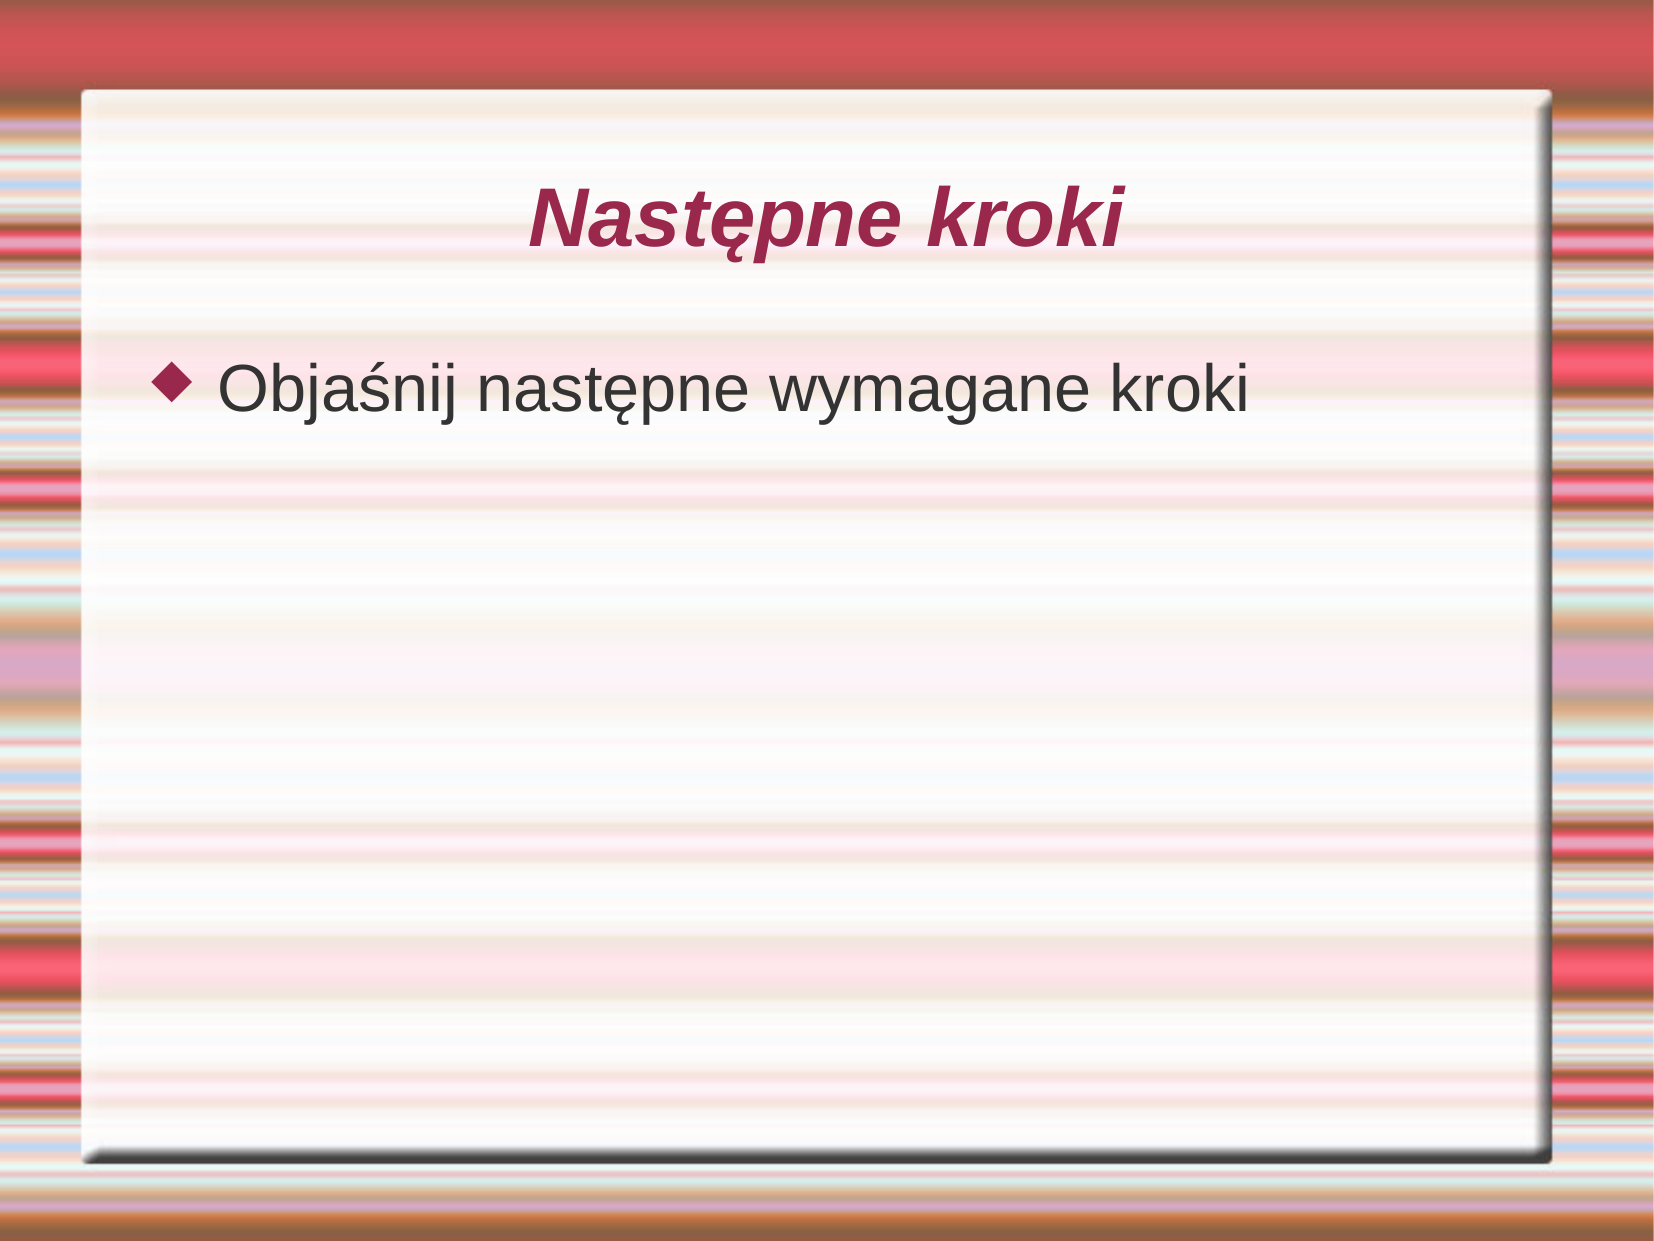

# Następne kroki
Objaśnij następne wymagane kroki